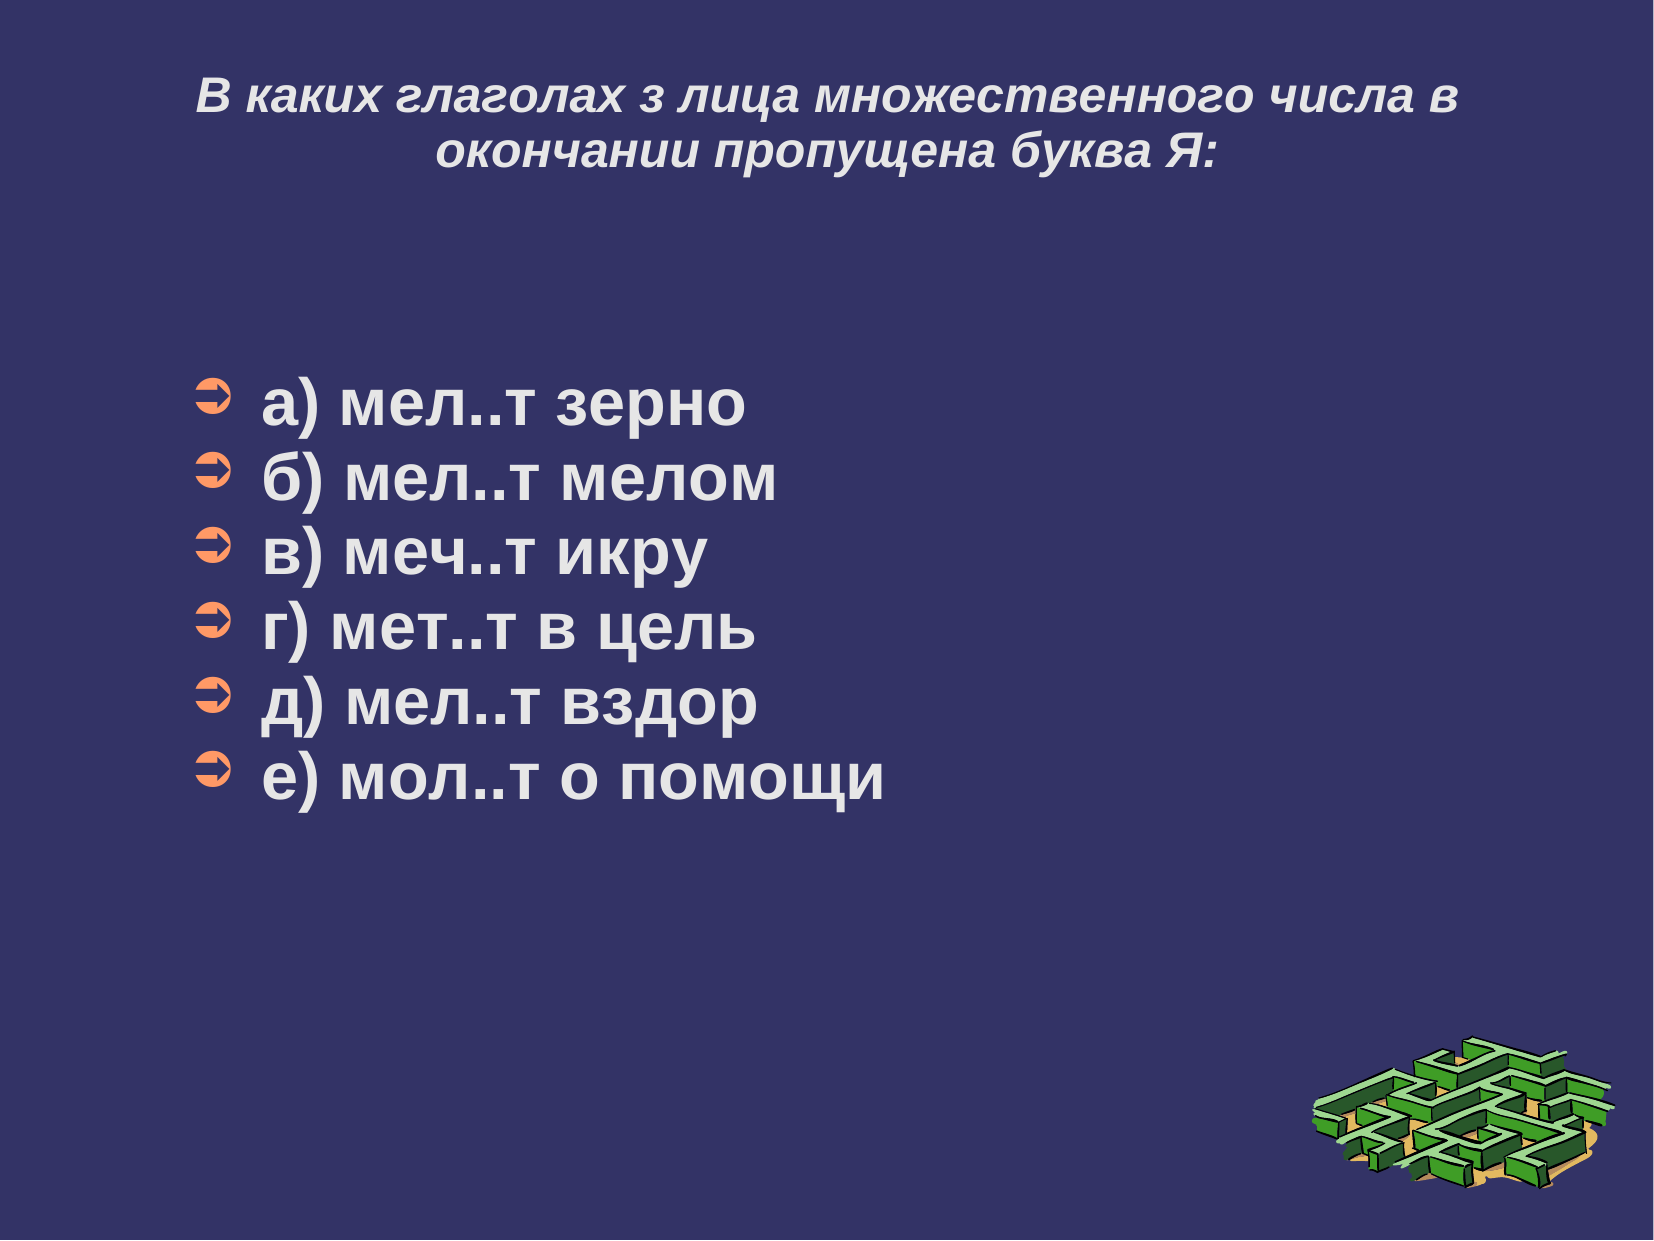

# В каких глаголах з лица множественного числа в окончании пропущена буква Я:
а) мел..т зерно
б) мел..т мелом
в) меч..т икру
г) мет..т в цель
д) мел..т вздор
е) мол..т о помощи